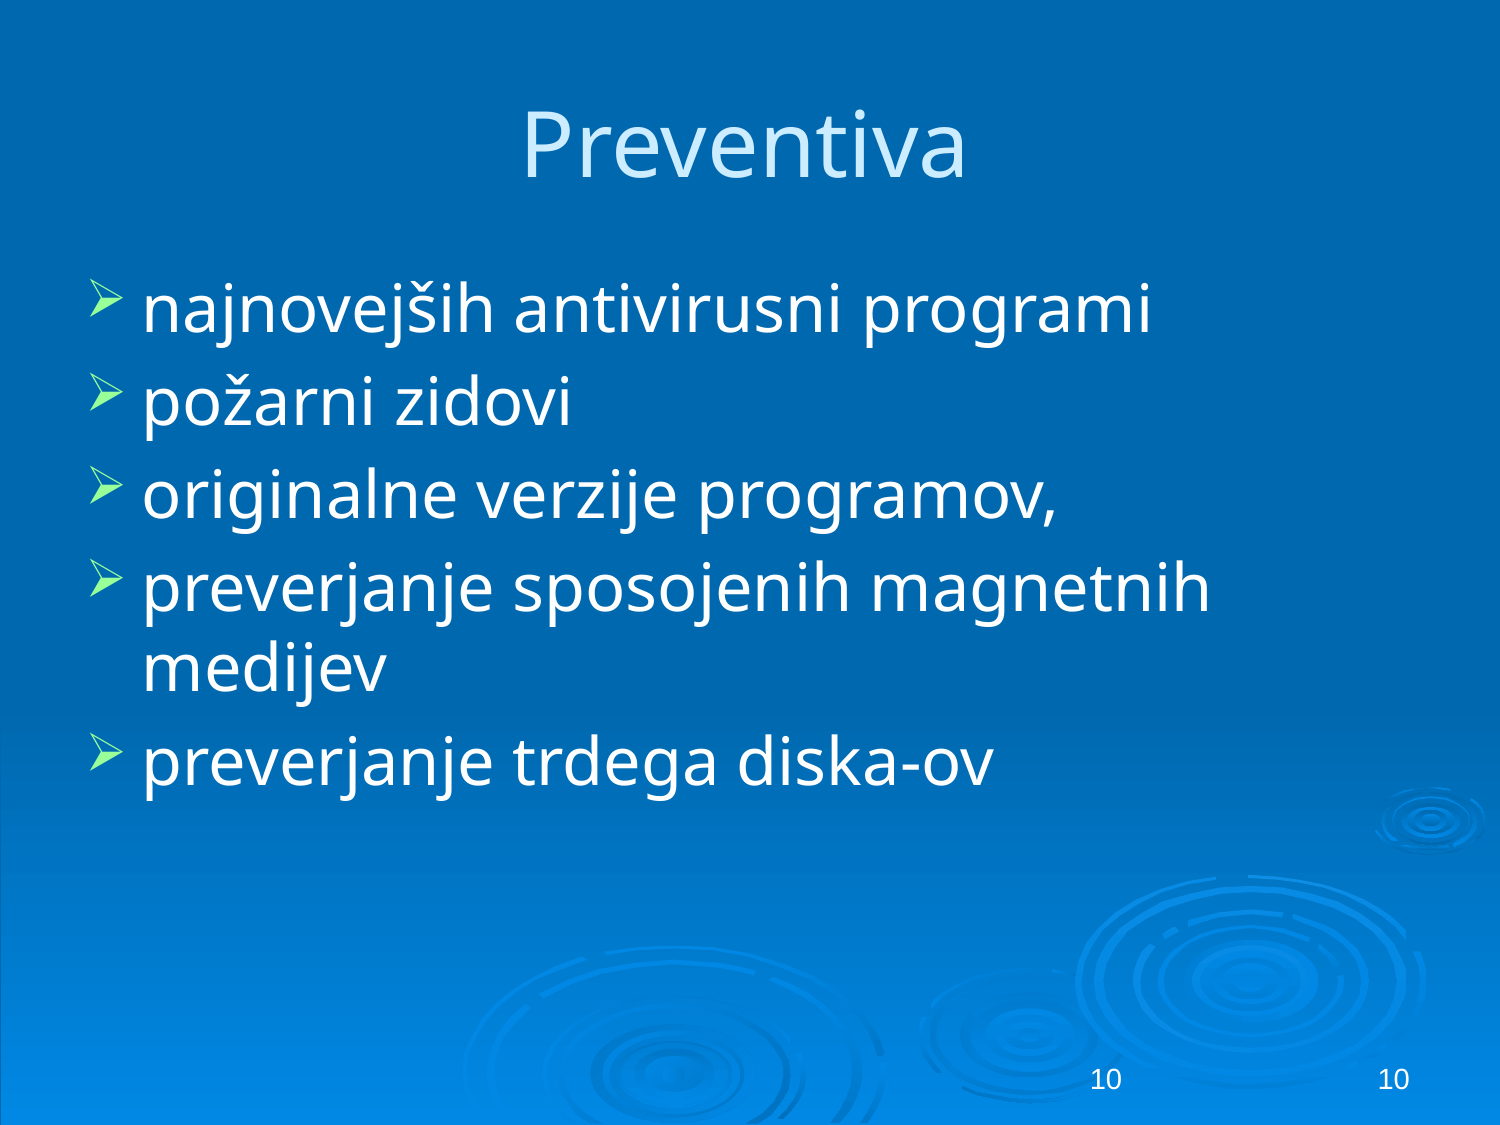

# Preventiva
najnovejših antivirusni programi
požarni zidovi
originalne verzije programov,
preverjanje sposojenih magnetnih medijev
preverjanje trdega diska-ov